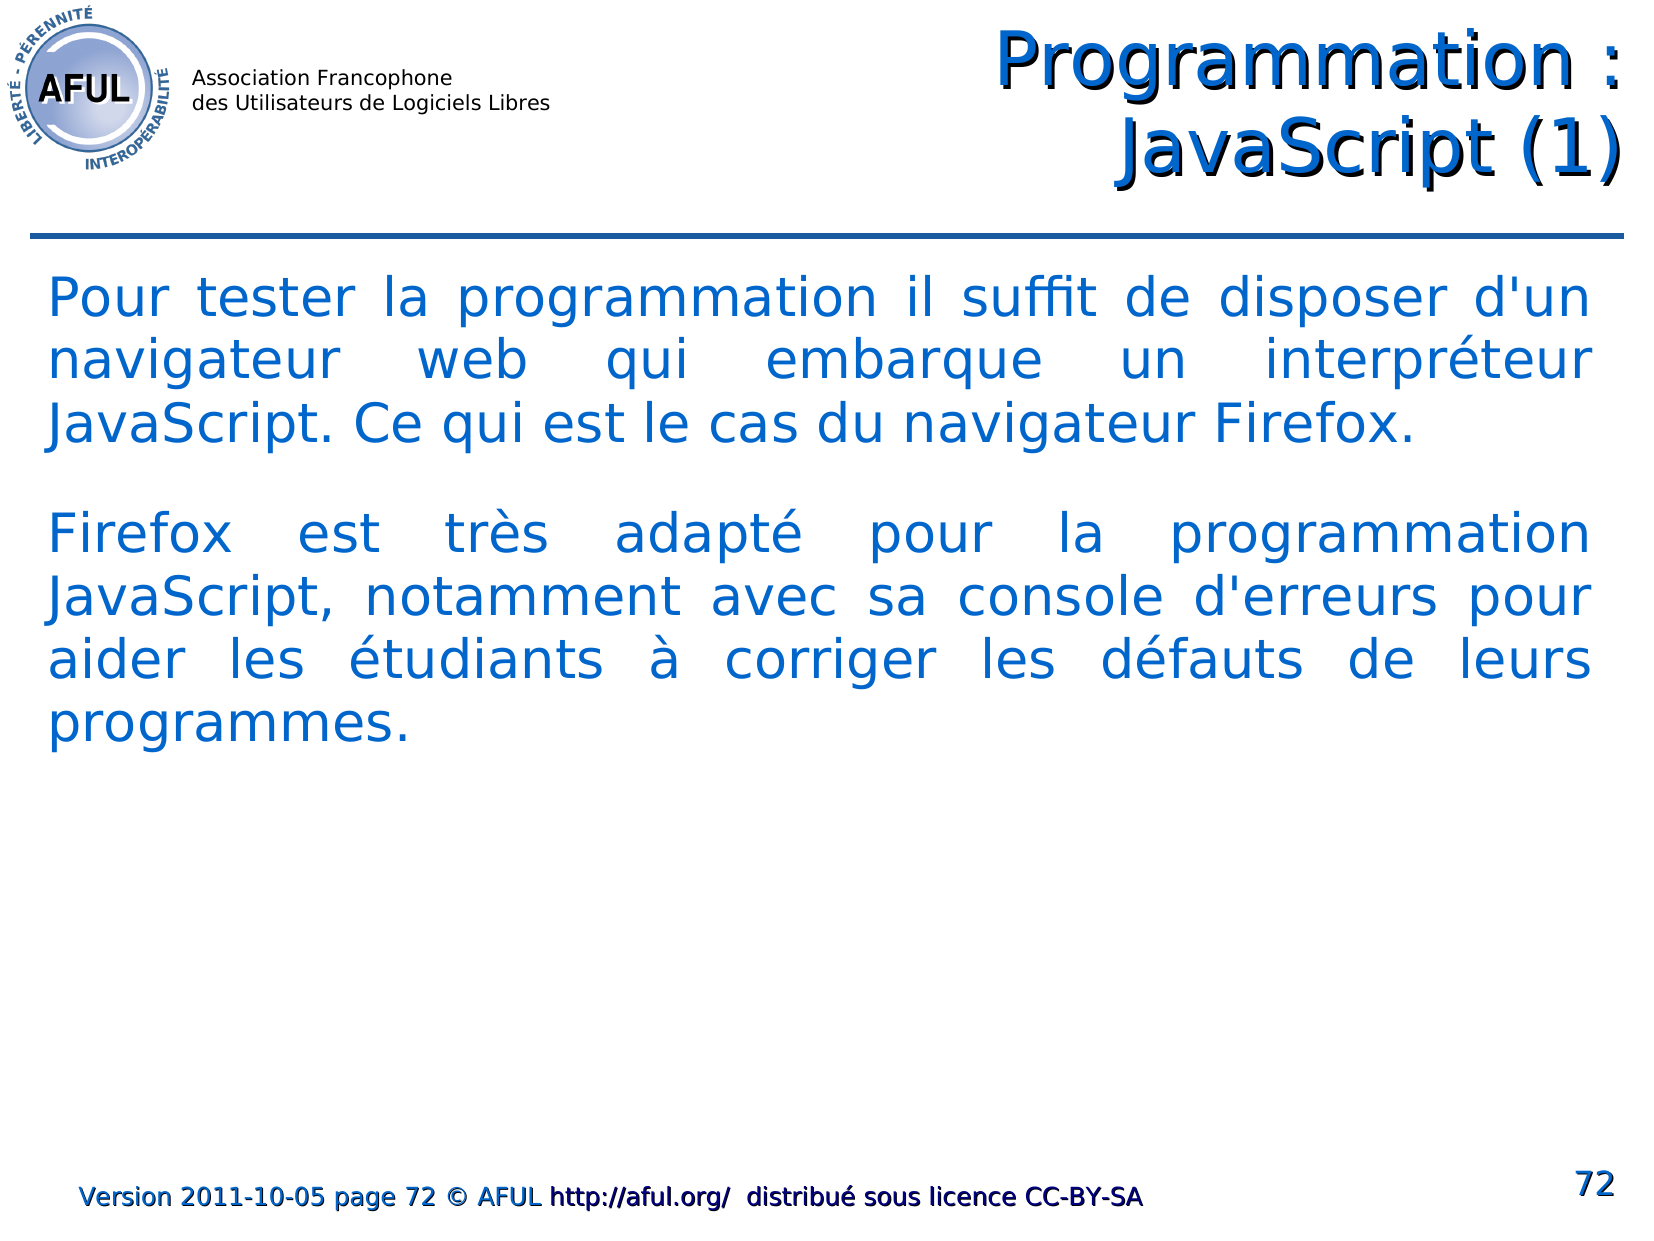

# Programmation : JavaScript (1)
Pour tester la programmation il suffit de disposer d'un navigateur web qui embarque un interpréteur JavaScript. Ce qui est le cas du navigateur Firefox.
Firefox est très adapté pour la programmation JavaScript, notamment avec sa console d'erreurs pour aider les étudiants à corriger les défauts de leurs programmes.